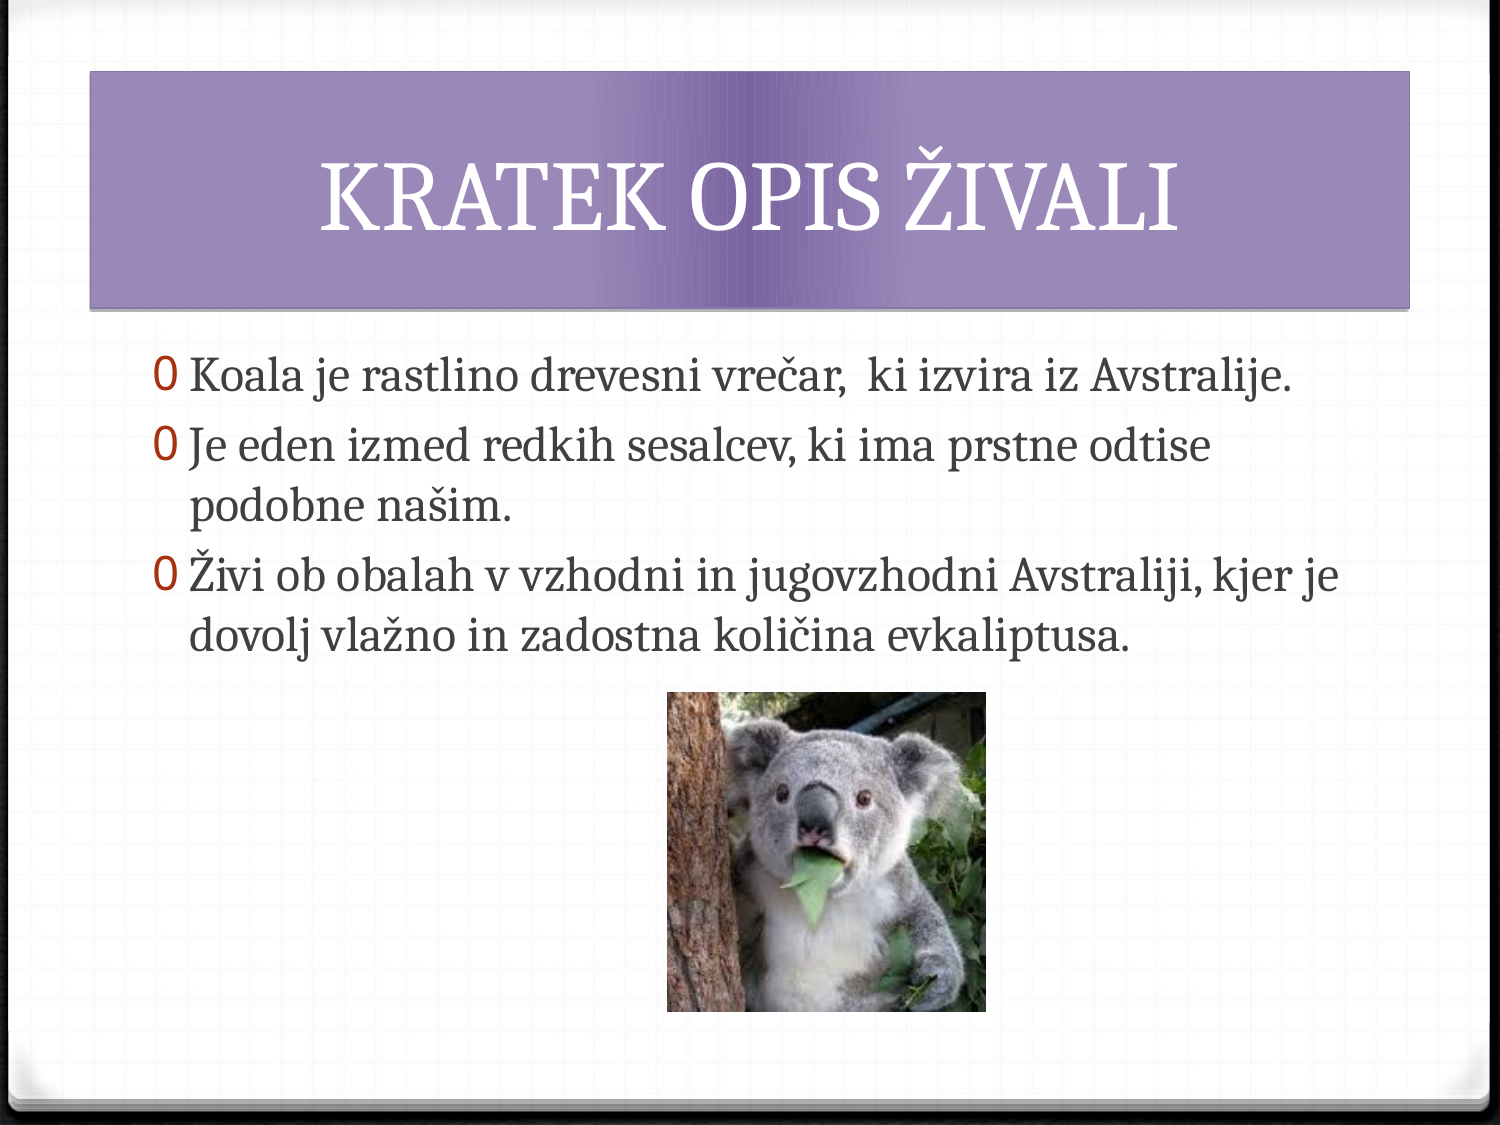

# KRATEK OPIS ŽIVALI
Koala je rastlino drevesni vrečar, ki izvira iz Avstralije.
Je eden izmed redkih sesalcev, ki ima prstne odtise podobne našim.
Živi ob obalah v vzhodni in jugovzhodni Avstraliji, kjer je dovolj vlažno in zadostna količina evkaliptusa.